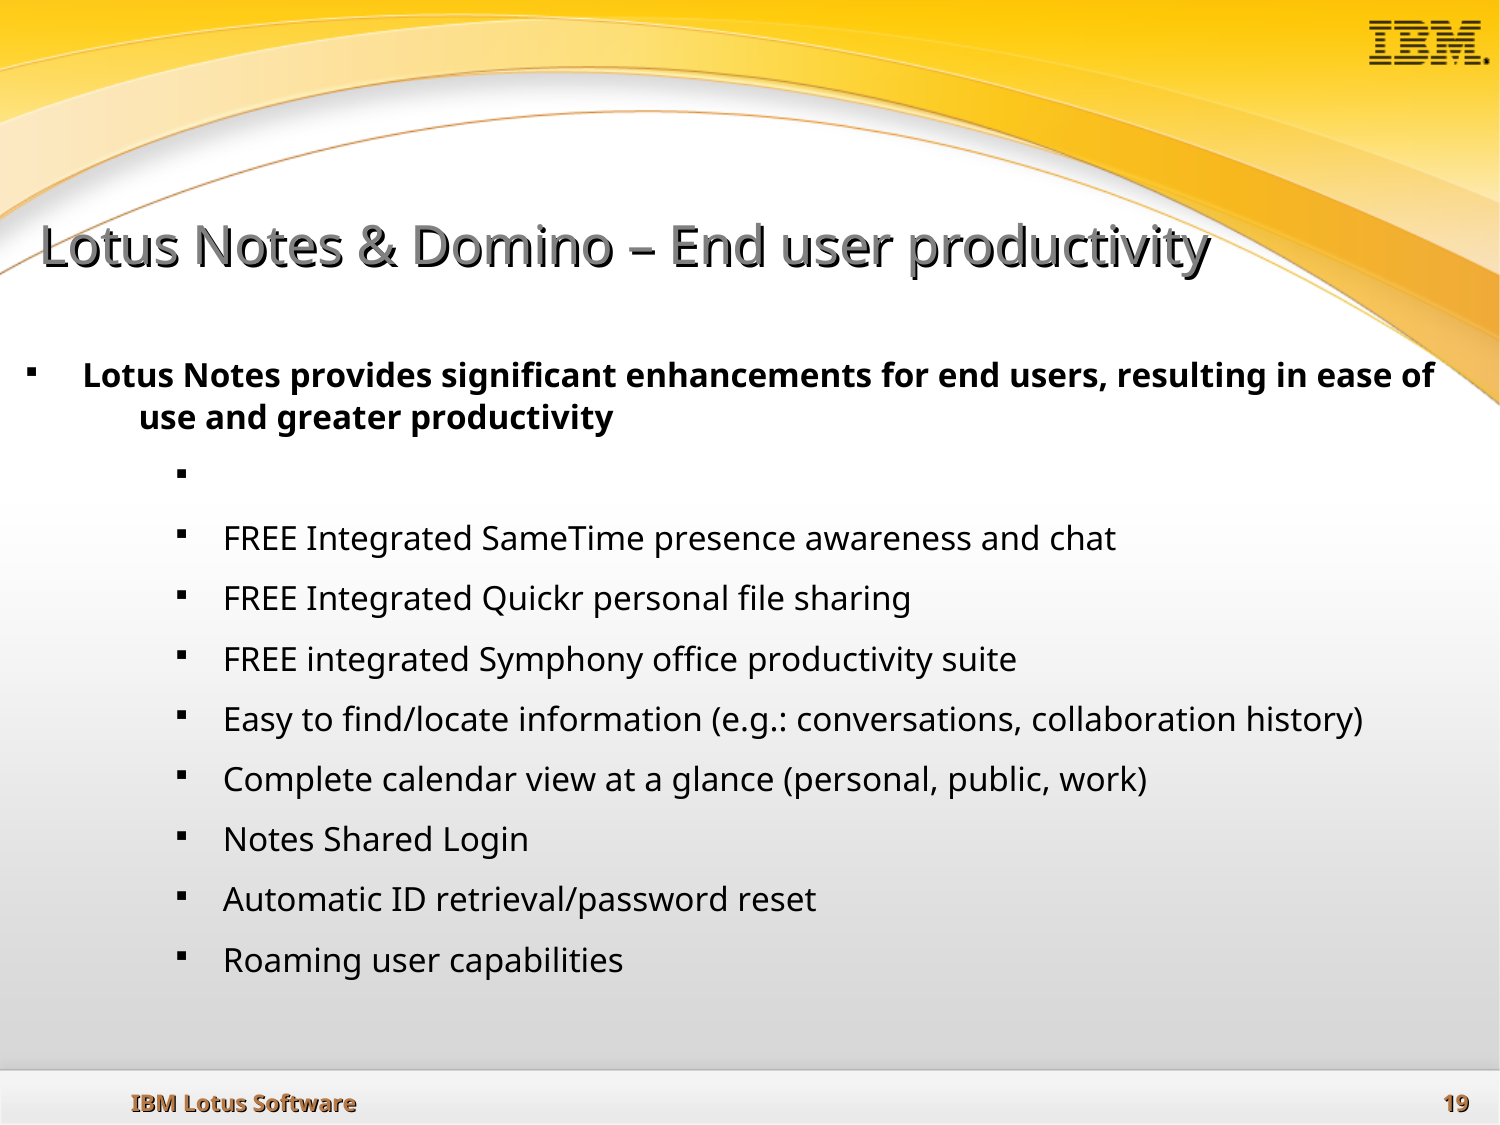

# Lotus Notes & Domino – End user productivity
Lotus Notes provides significant enhancements for end users, resulting in ease of use and greater productivity
FREE Integrated SameTime presence awareness and chat
FREE Integrated Quickr personal file sharing
FREE integrated Symphony office productivity suite
Easy to find/locate information (e.g.: conversations, collaboration history)
Complete calendar view at a glance (personal, public, work)
Notes Shared Login
Automatic ID retrieval/password reset
Roaming user capabilities
IBM Lotus Software
19